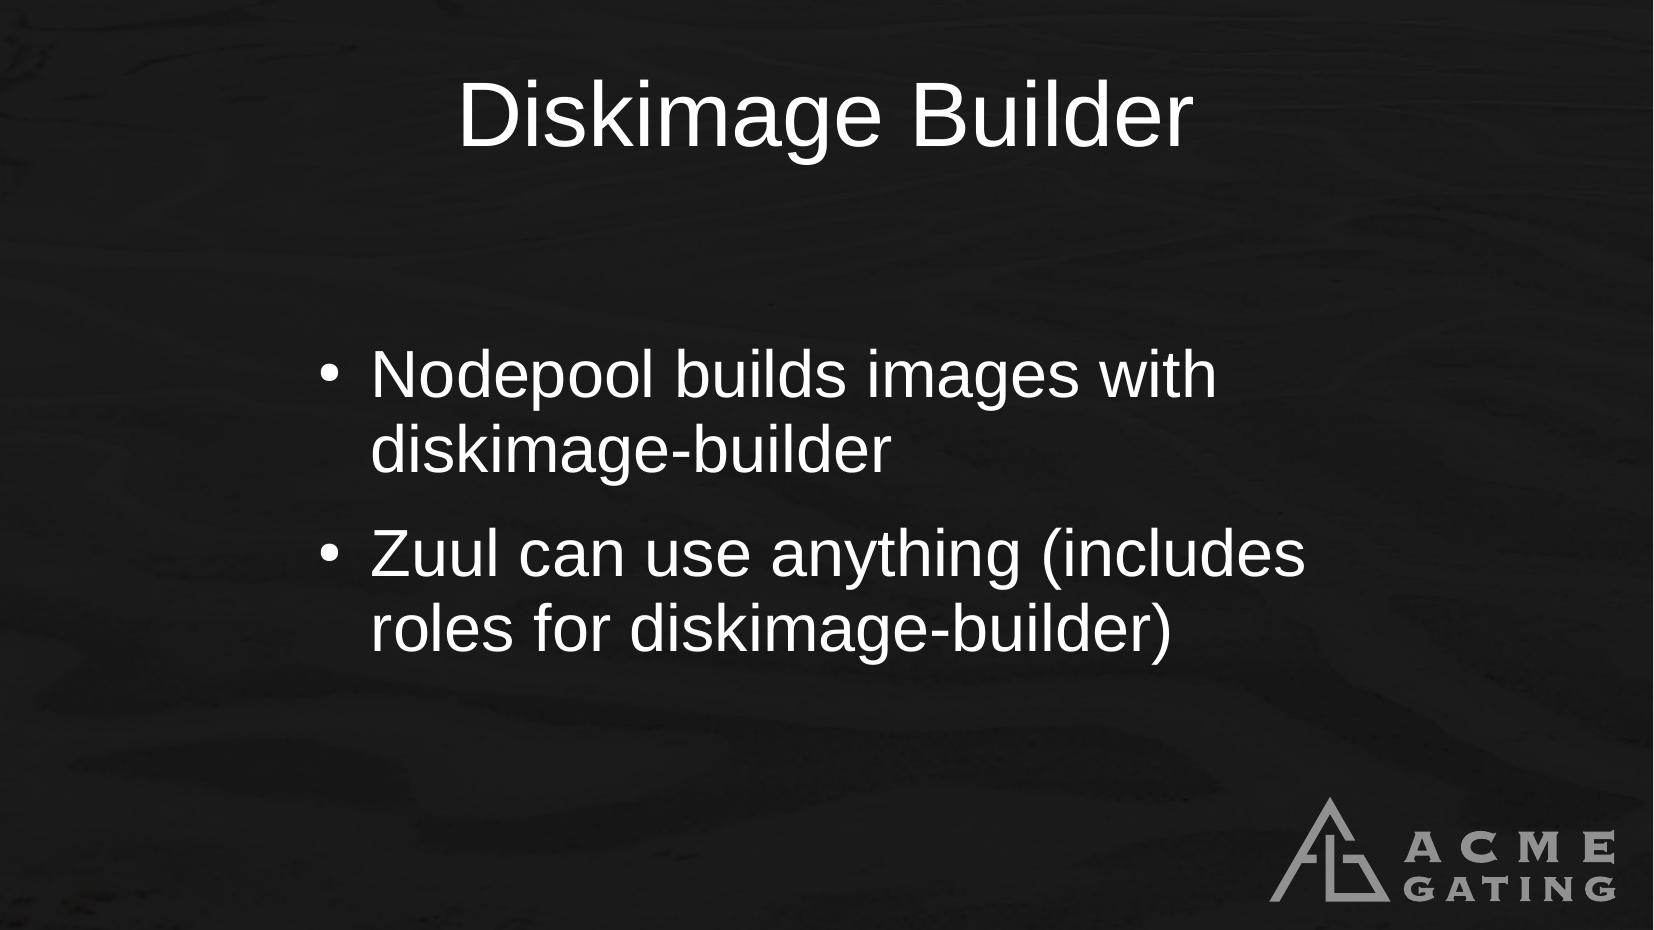

# Diskimage Builder
Nodepool builds images with diskimage-builder
Zuul can use anything (includes roles for diskimage-builder)